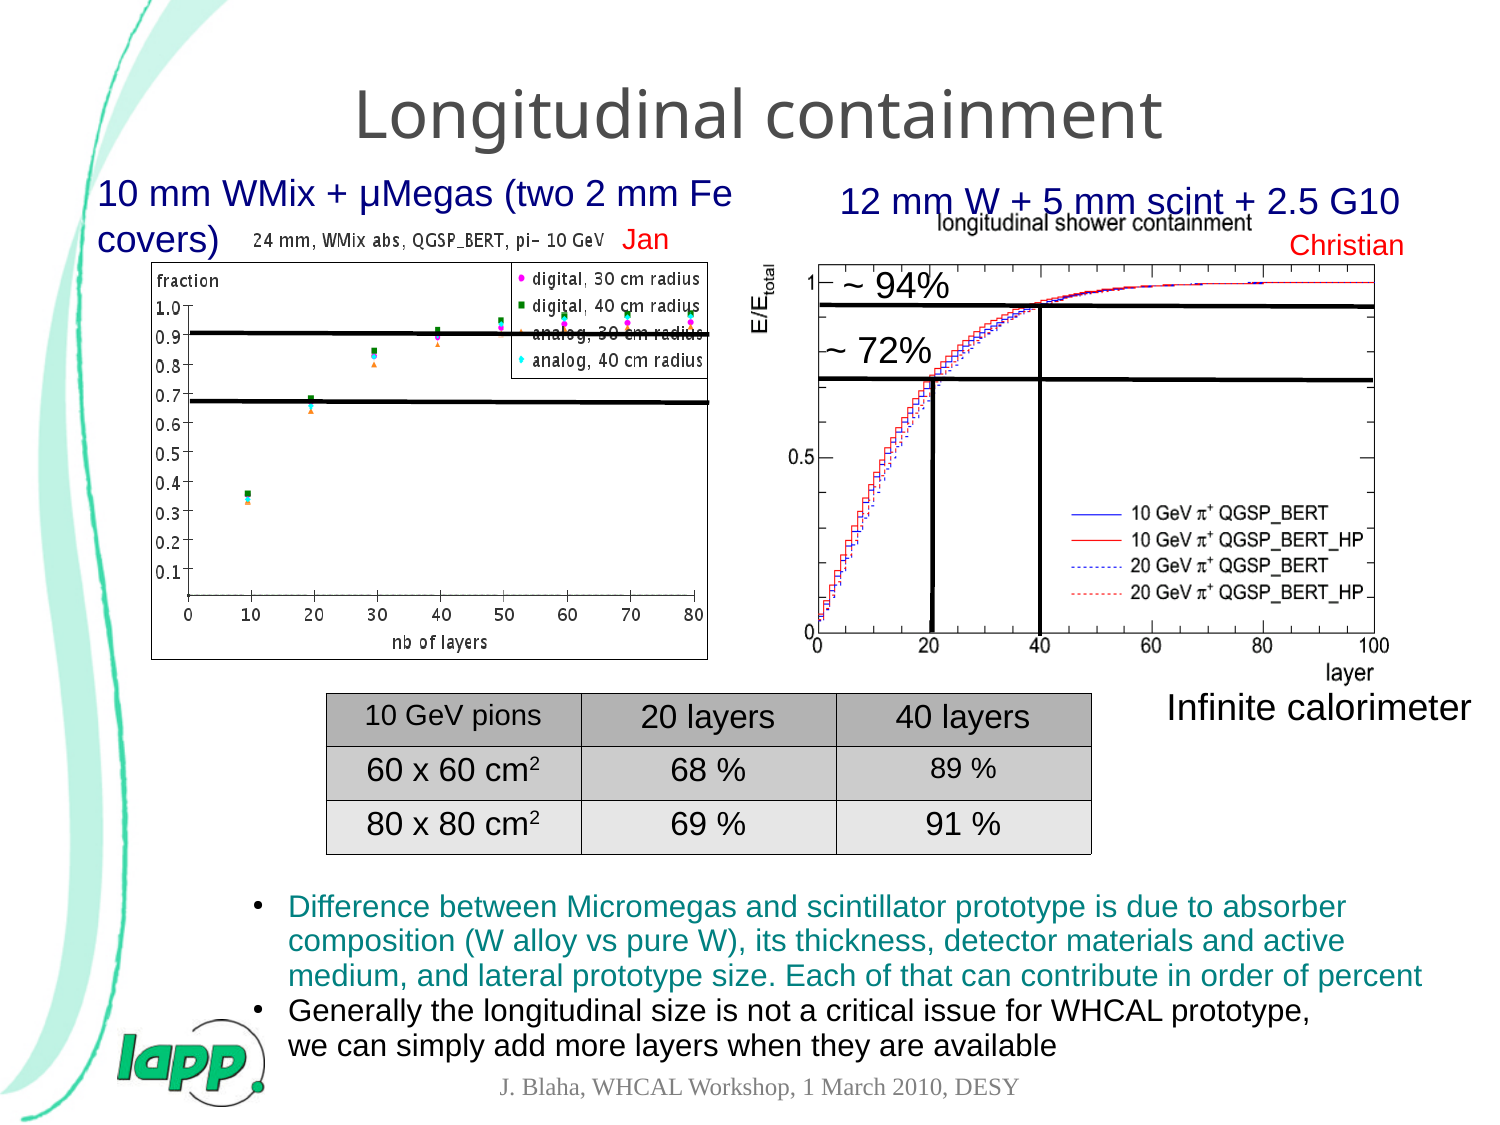

Longitudinal containment
#
10 mm WMix + µMegas (two 2 mm Fe covers)
12 mm W + 5 mm scint + 2.5 G10
Jan
Christian
~ 94%
~ 72%
Infinite calorimeter
| 10 GeV pions | 20 layers | 40 layers |
| --- | --- | --- |
| 60 x 60 cm2 | 68 % | 89 % |
| 80 x 80 cm2 | 69 % | 91 % |
Difference between Micromegas and scintillator prototype is due to absorber
composition (W alloy vs pure W), its thickness, detector materials and active
medium, and lateral prototype size. Each of that can contribute in order of percent
Generally the longitudinal size is not a critical issue for WHCAL prototype,
we can simply add more layers when they are available
J. Blaha, WHCAL Workshop, 1 March 2010, DESY